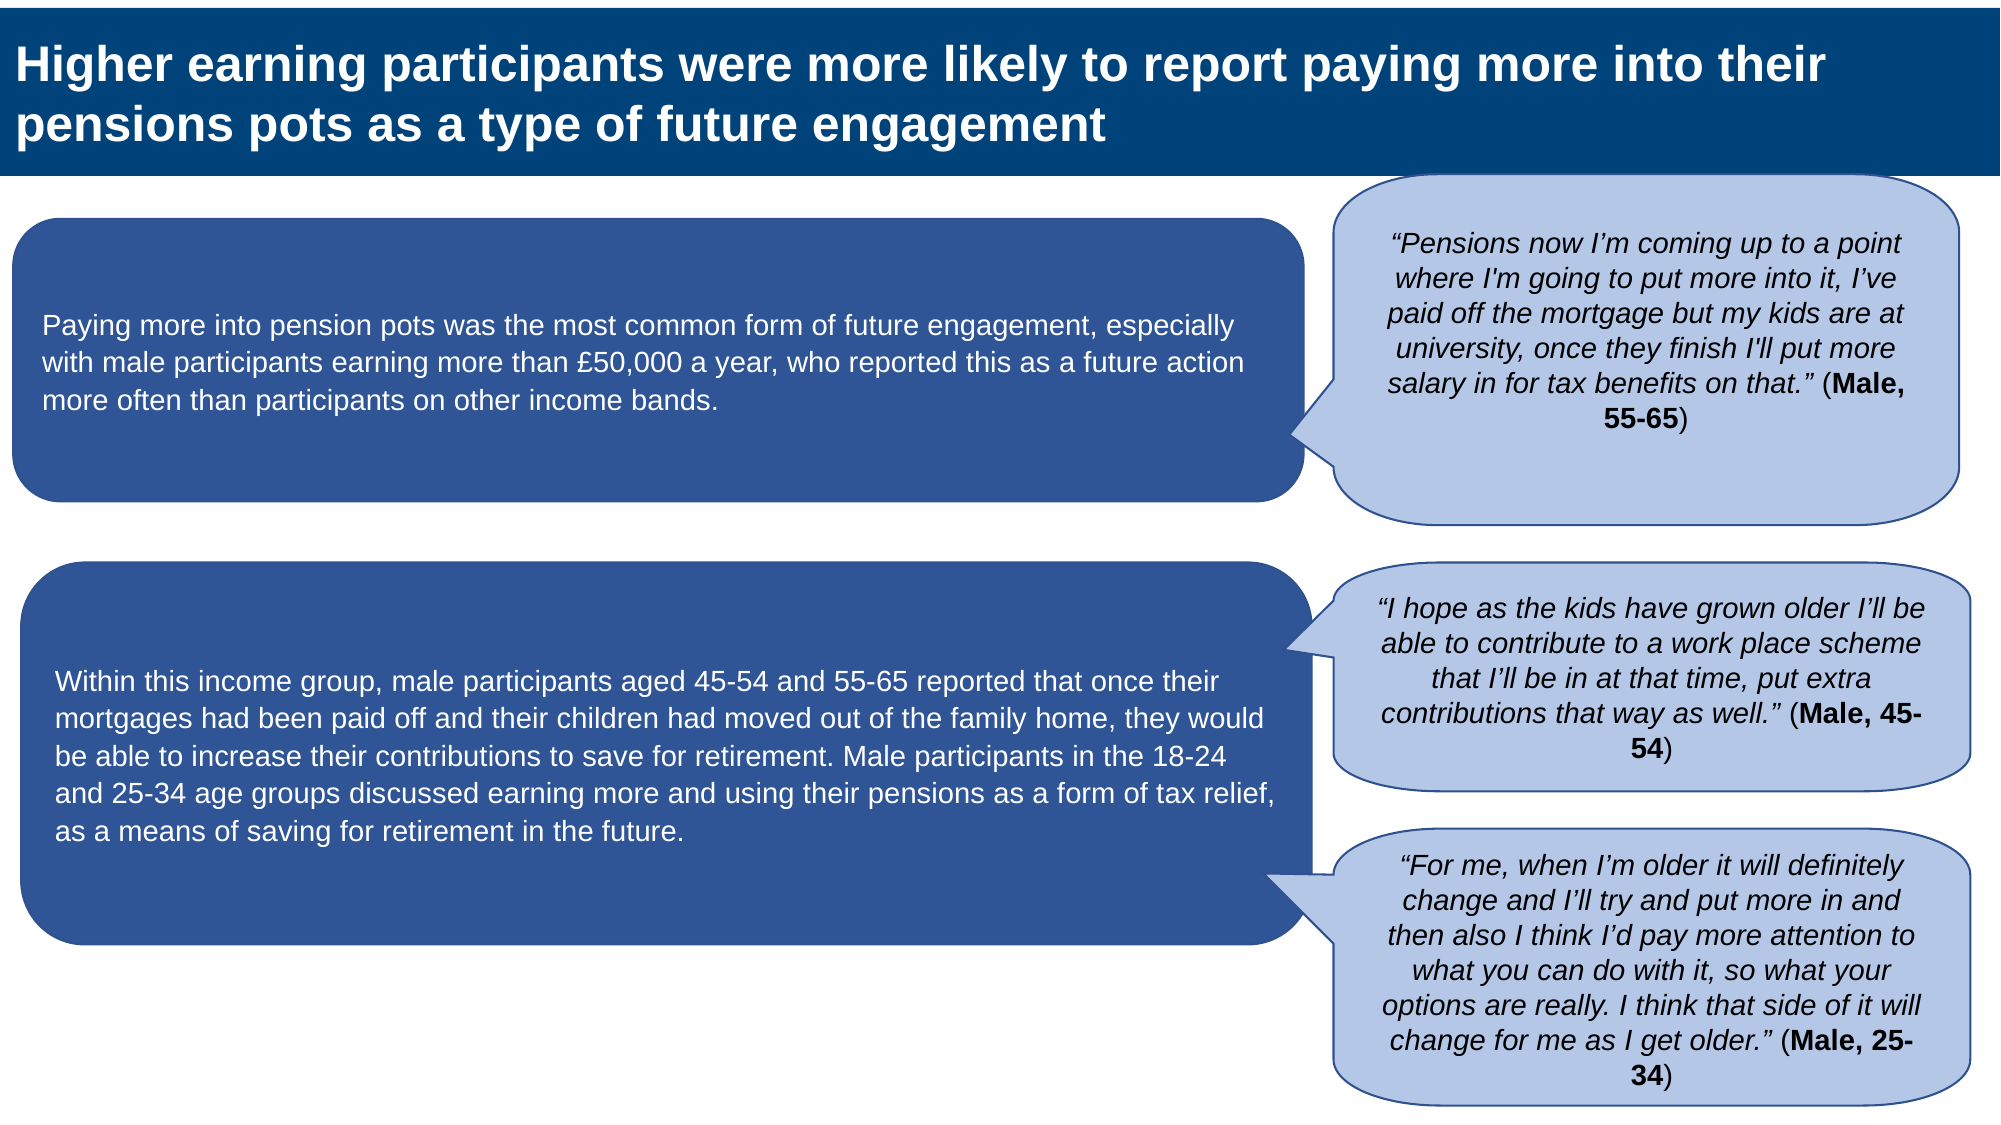

# Higher earning participants were more likely to report paying more into their pensions pots as a type of future engagement
“Pensions now I’m coming up to a point where I'm going to put more into it, I’ve paid off the mortgage but my kids are at university, once they finish I'll put more salary in for tax benefits on that.” (Male, 55-65)
Paying more into pension pots was the most common form of future engagement, especially with male participants earning more than £50,000 a year, who reported this as a future action more often than participants on other income bands.
Within this income group, male participants aged 45-54 and 55-65 reported that once their mortgages had been paid off and their children had moved out of the family home, they would be able to increase their contributions to save for retirement. Male participants in the 18-24 and 25-34 age groups discussed earning more and using their pensions as a form of tax relief, as a means of saving for retirement in the future.
“I hope as the kids have grown older I’ll be able to contribute to a work place scheme that I’ll be in at that time, put extra contributions that way as well.” (Male, 45-54)
“For me, when I’m older it will definitely change and I’ll try and put more in and then also I think I’d pay more attention to what you can do with it, so what your options are really. I think that side of it will change for me as I get older.” (Male, 25-34)